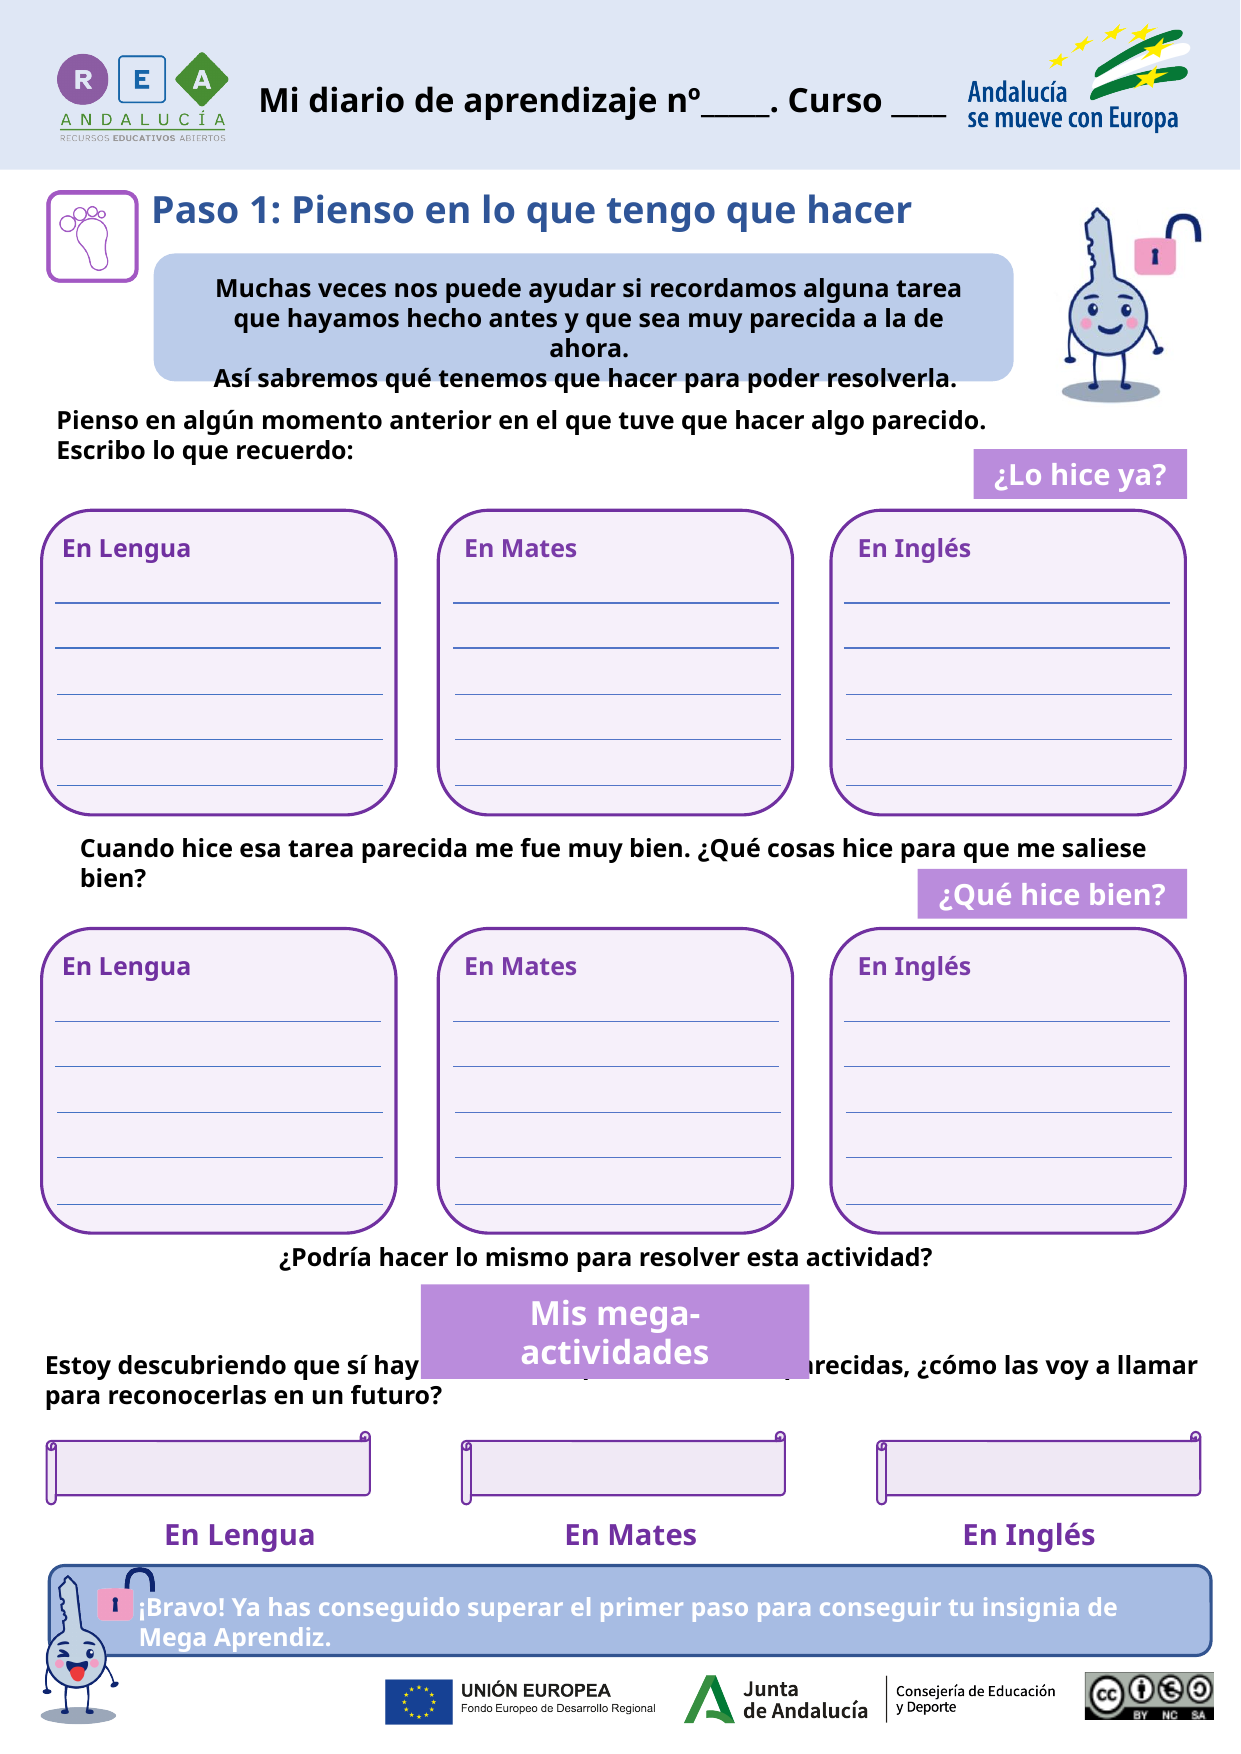

Mi diario de aprendizaje nº_____. Curso ____
Paso 1: Pienso en lo que tengo que hacer
Muchas veces nos puede ayudar si recordamos alguna tarea que hayamos hecho antes y que sea muy parecida a la de ahora.
Así sabremos qué tenemos que hacer para poder resolverla.
Pienso en algún momento anterior en el que tuve que hacer algo parecido.
Escribo lo que recuerdo:
¿Lo hice ya?
En Lengua
En Mates
En Inglés
Cuando hice esa tarea parecida me fue muy bien. ¿Qué cosas hice para que me saliese bien?
¿Qué hice bien?
En Lengua
En Mates
En Inglés
¿Podría hacer lo mismo para resolver esta actividad?
Mis mega-actividades
Estoy descubriendo que sí hay actividades que me resultan parecidas, ¿cómo las voy a llamar para reconocerlas en un futuro?
En Lengua
En Mates
En Inglés
¡Bravo! Ya has conseguido superar el primer paso para conseguir tu insignia de Mega Aprendiz.